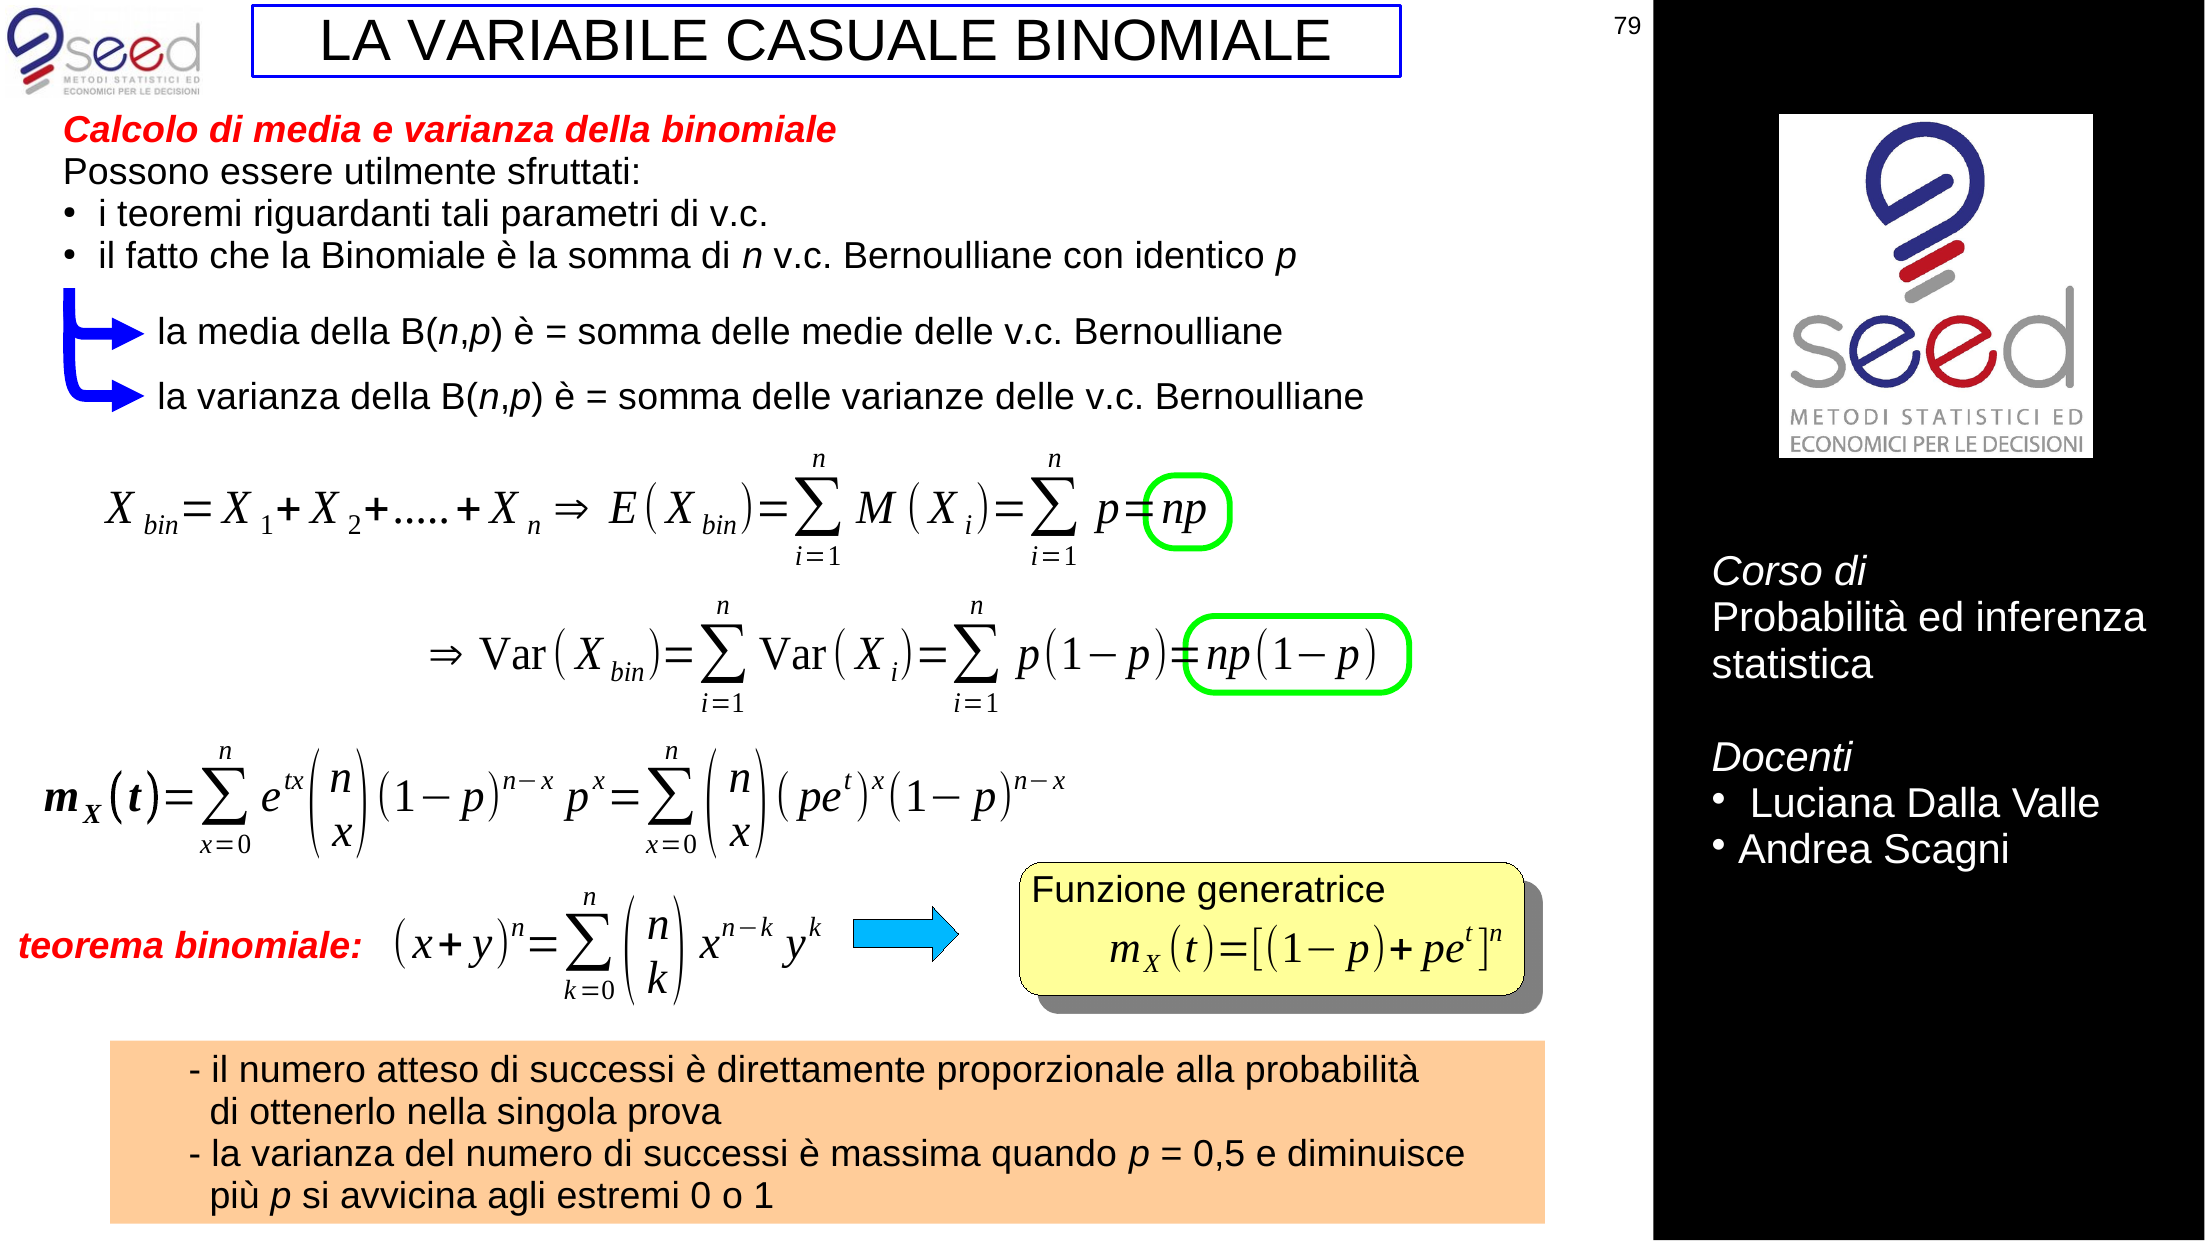

LA VARIABILE CASUALE BINOMIALE
Calcolo di media e varianza della binomiale
Possono essere utilmente sfruttati:
i teoremi riguardanti tali parametri di v.c.
il fatto che la Binomiale è la somma di n v.c. Bernoulliane con identico p
la media della B(n,p) è = somma delle medie delle v.c. Bernoulliane
la varianza della B(n,p) è = somma delle varianze delle v.c. Bernoulliane
Funzione generatrice
teorema binomiale:
- il numero atteso di successi è direttamente proporzionale alla probabilità
 di ottenerlo nella singola prova
- la varianza del numero di successi è massima quando p = 0,5 e diminuisce
 più p si avvicina agli estremi 0 o 1